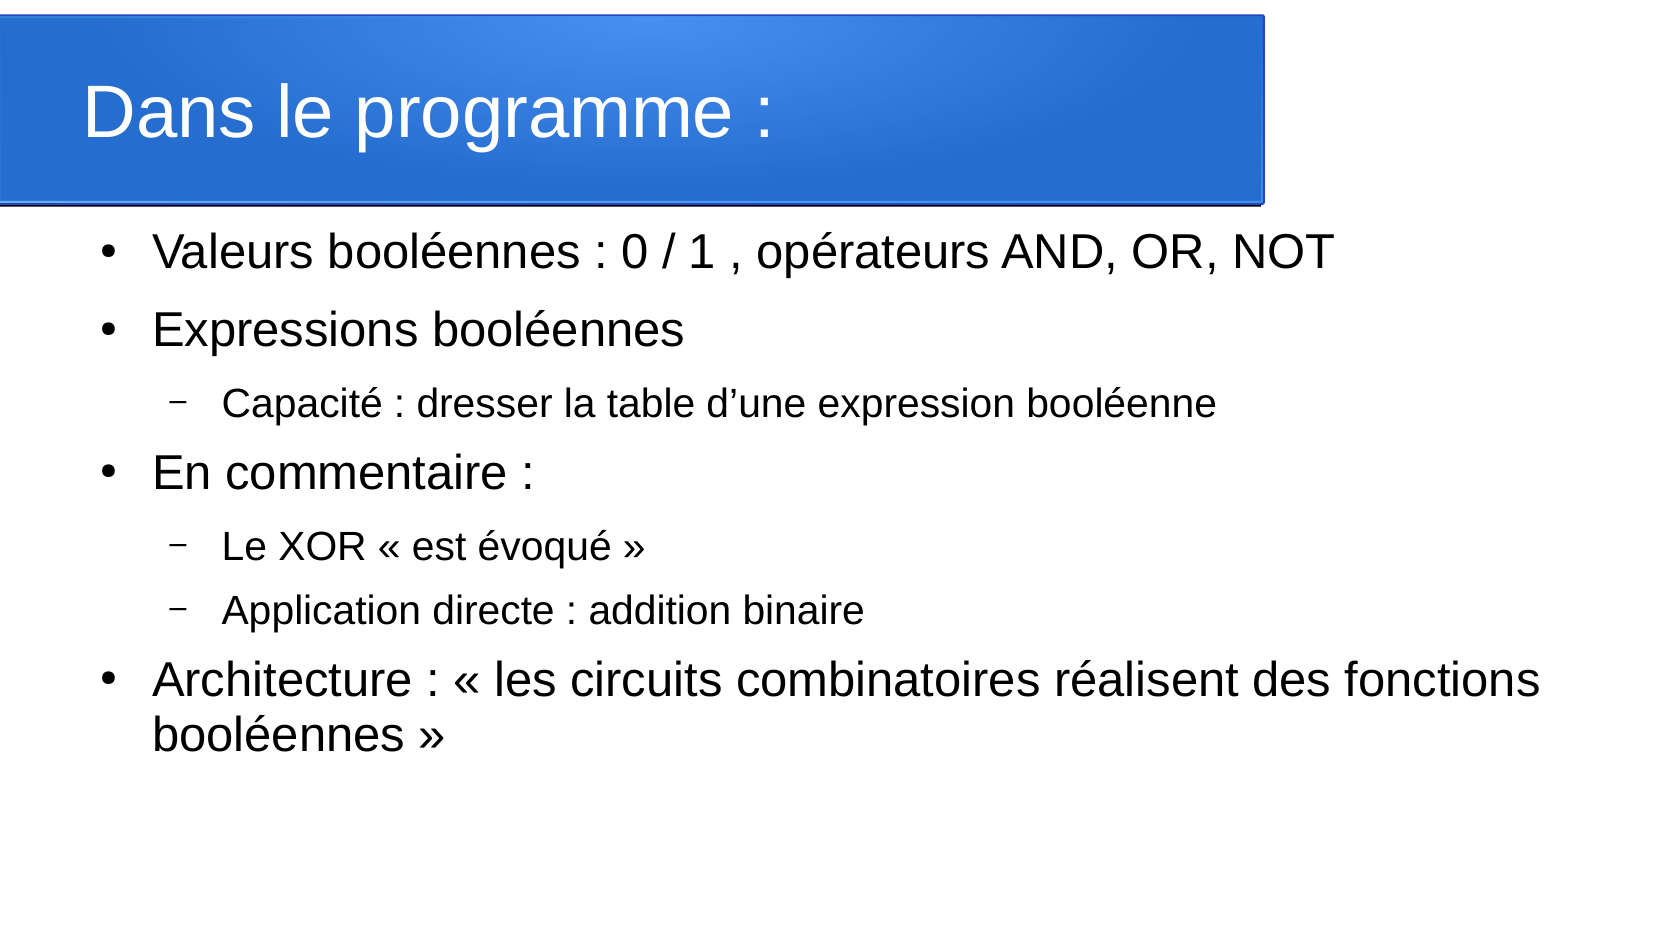

# Dans le programme :
Valeurs booléennes : 0 / 1 , opérateurs AND, OR, NOT
Expressions booléennes
Capacité : dresser la table d’une expression booléenne
En commentaire :
Le XOR « est évoqué »
Application directe : addition binaire
Architecture : « les circuits combinatoires réalisent des fonctions booléennes »